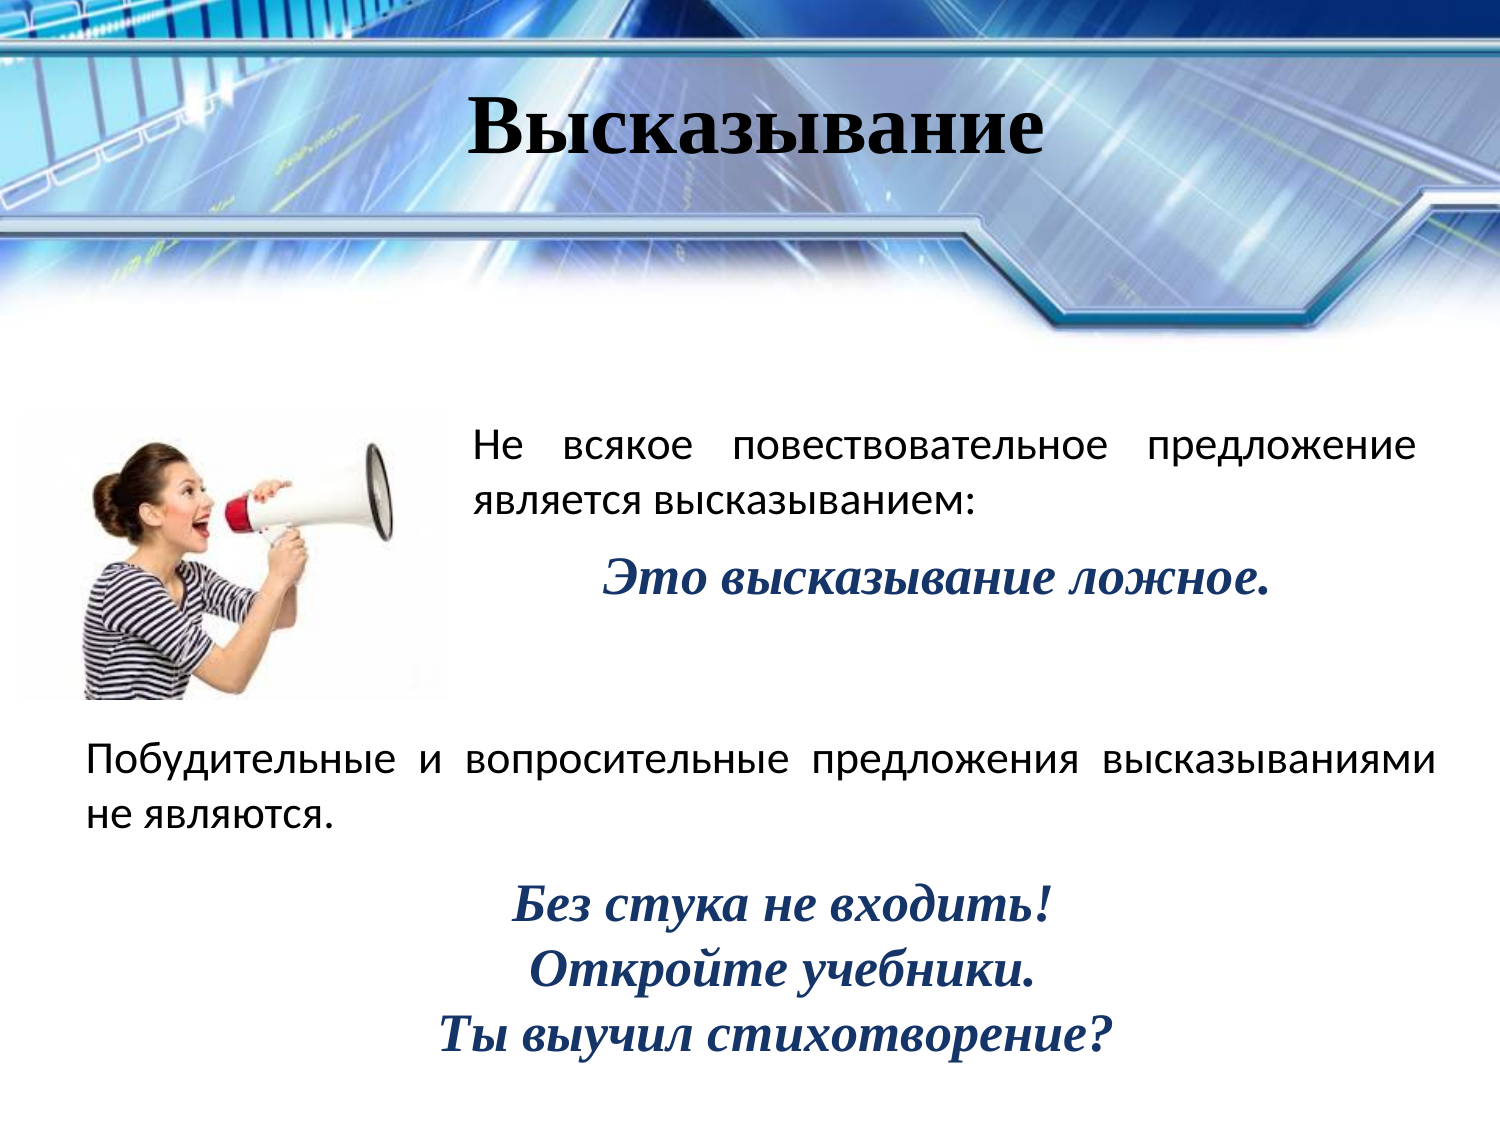

Высказывание
# Не всякое повествовательное предложение является высказыванием:
Это высказывание ложное.
Побудительные и вопросительные предложения высказываниями не являются.
Без стука не входить!
Откройте учебники.
Ты выучил стихотворение?